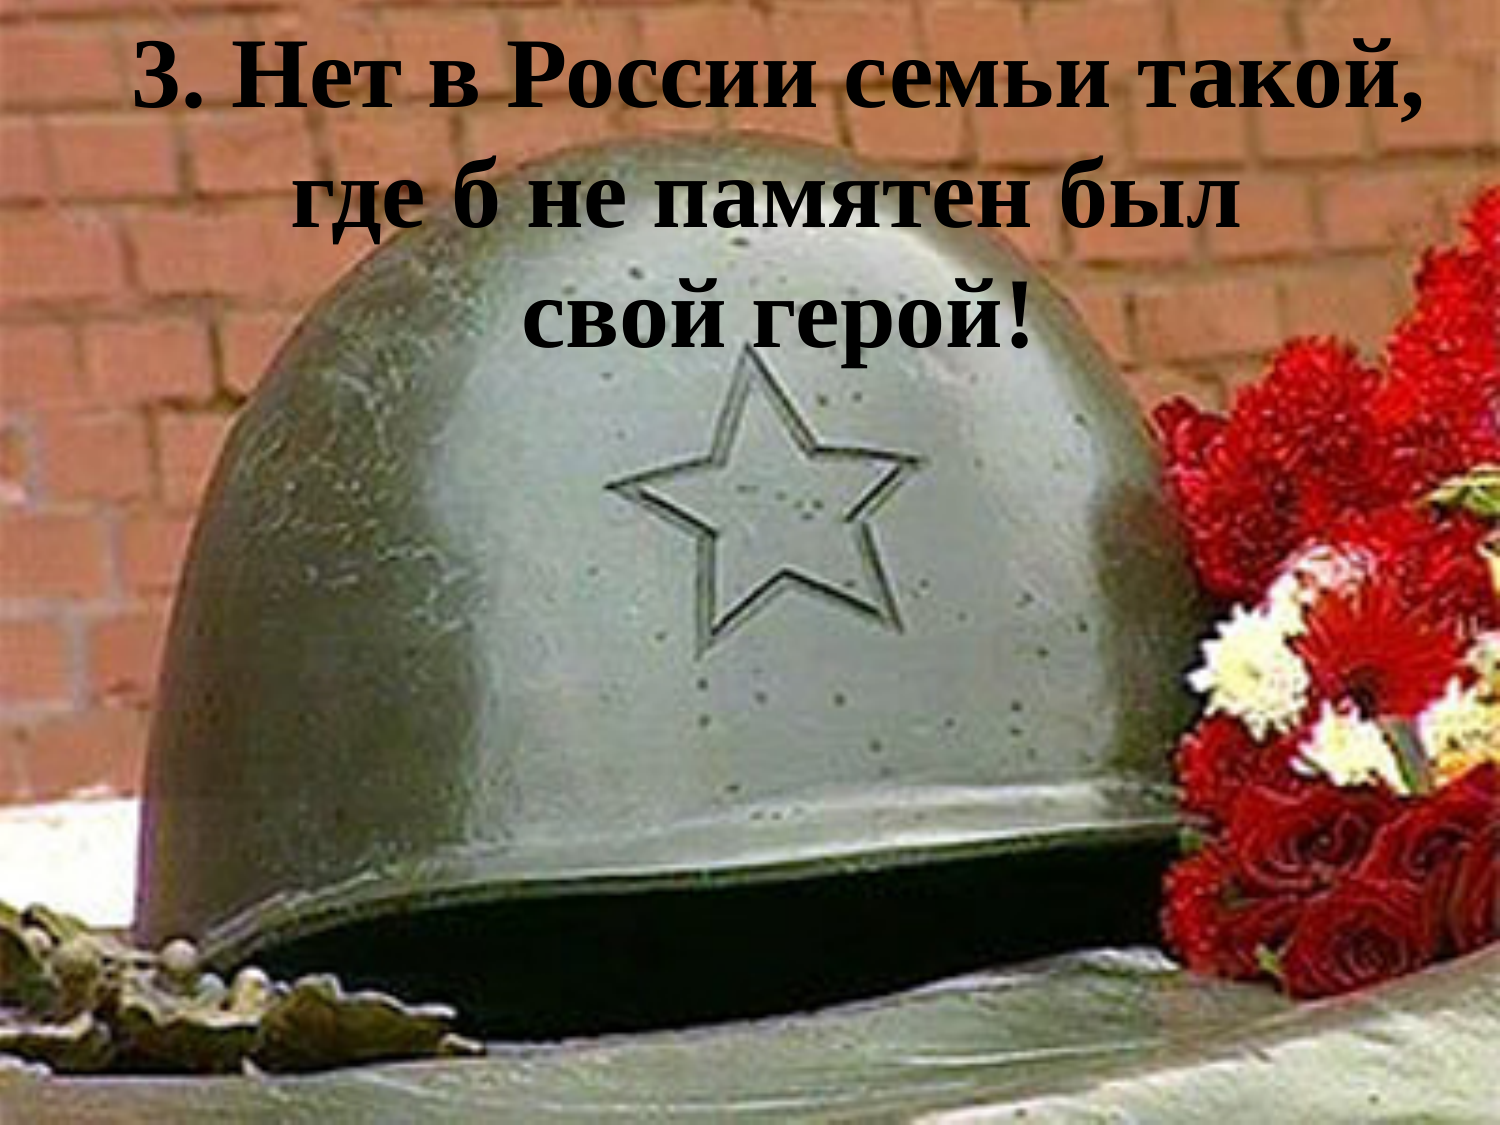

3. Нет в России семьи такой,
где б не памятен был
свой герой!